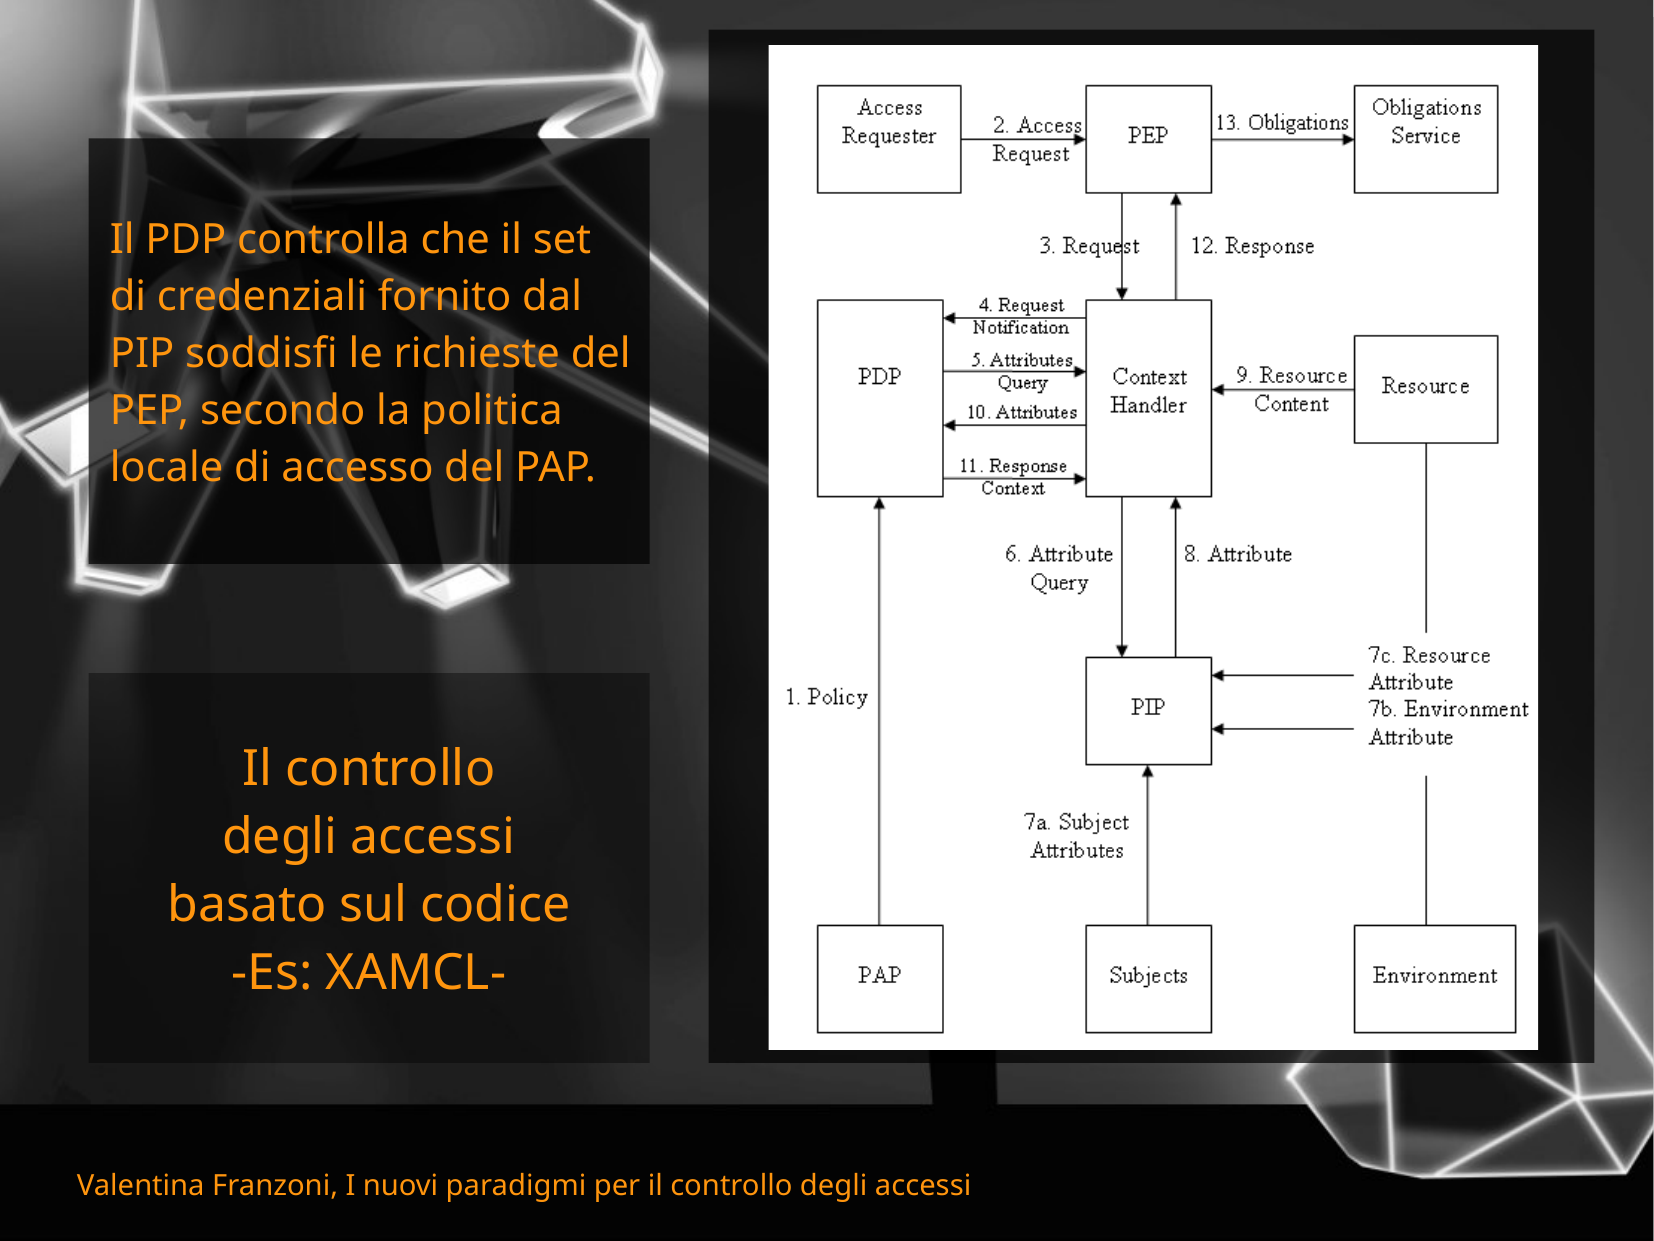

Il PDP controlla che il set di credenziali fornito dal PIP soddisfi le richieste del PEP, secondo la politica locale di accesso del PAP.
Il controllo
degli accessi
basato sul codice
-Es: XAMCL-
# Valentina Franzoni, I nuovi paradigmi per il controllo degli accessi